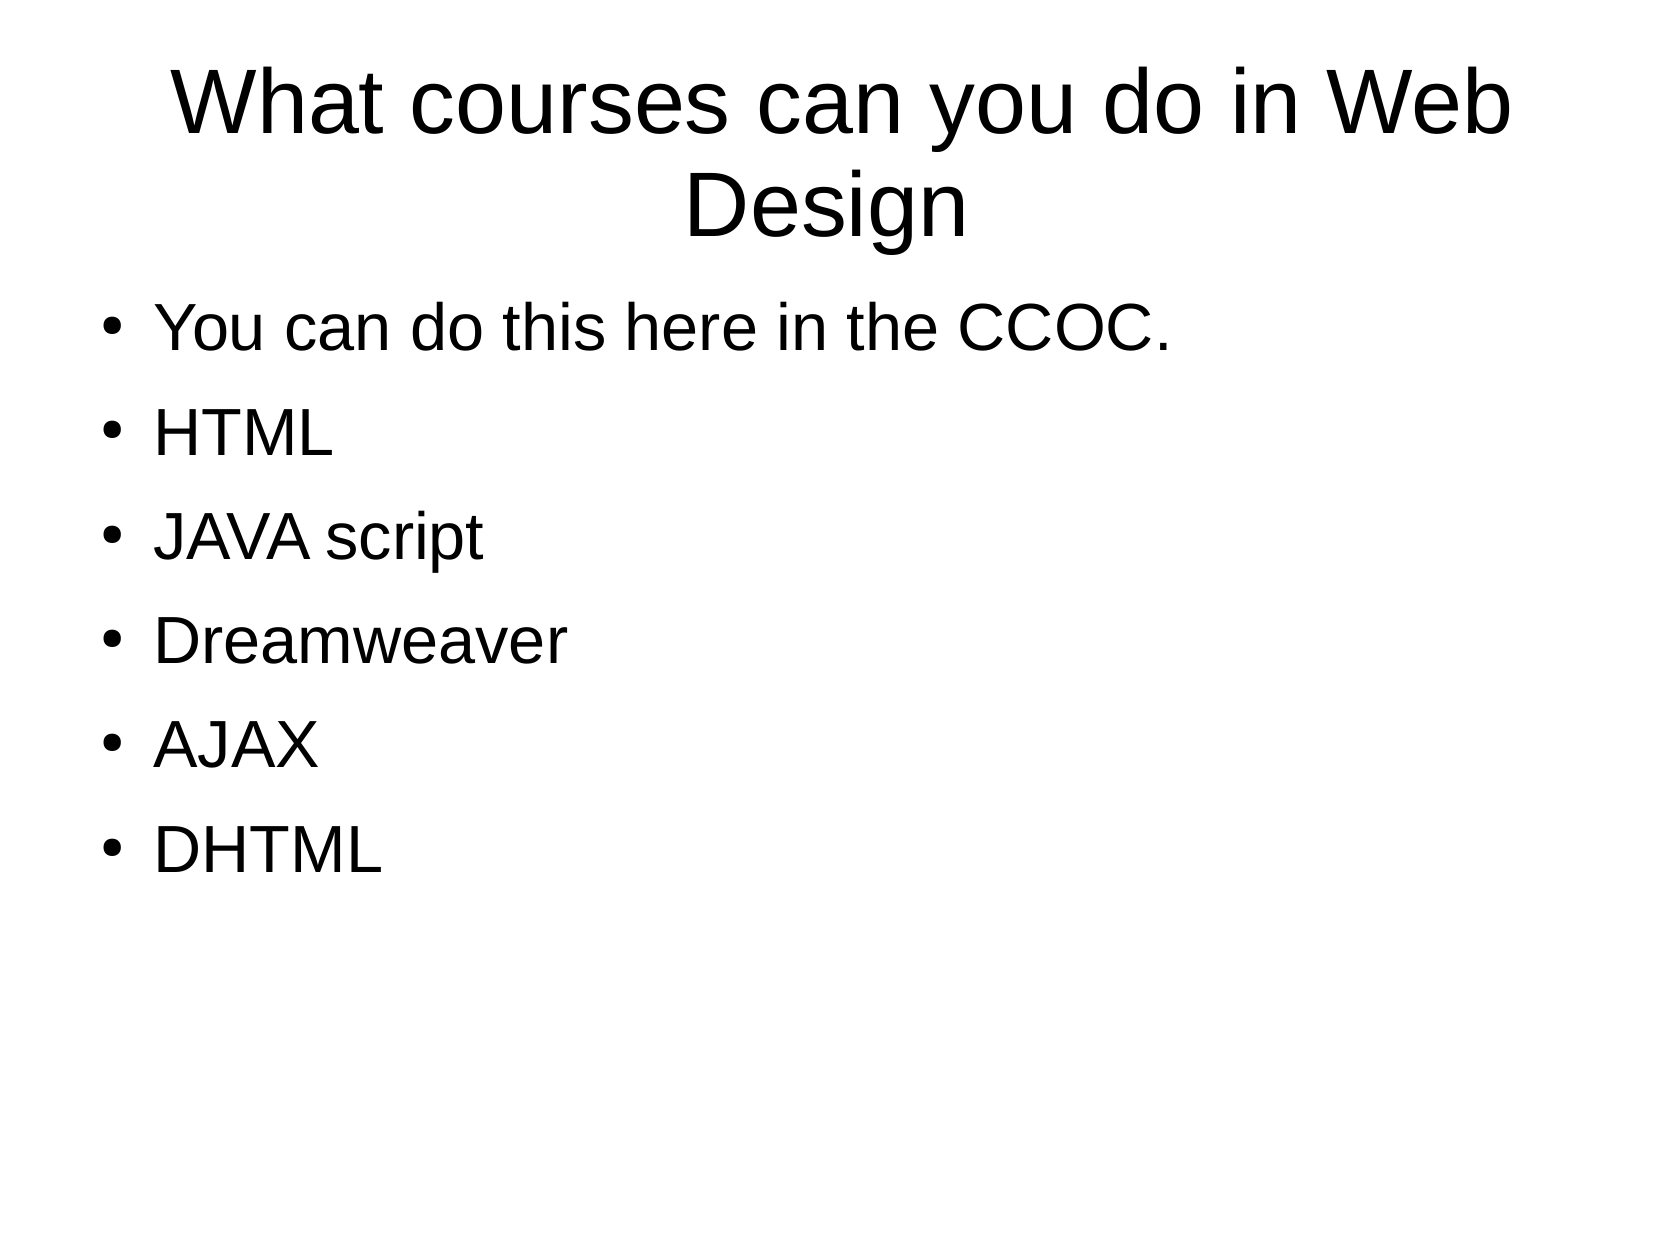

# What courses can you do in Web Design
You can do this here in the CCOC.
HTML
JAVA script
Dreamweaver
AJAX
DHTML